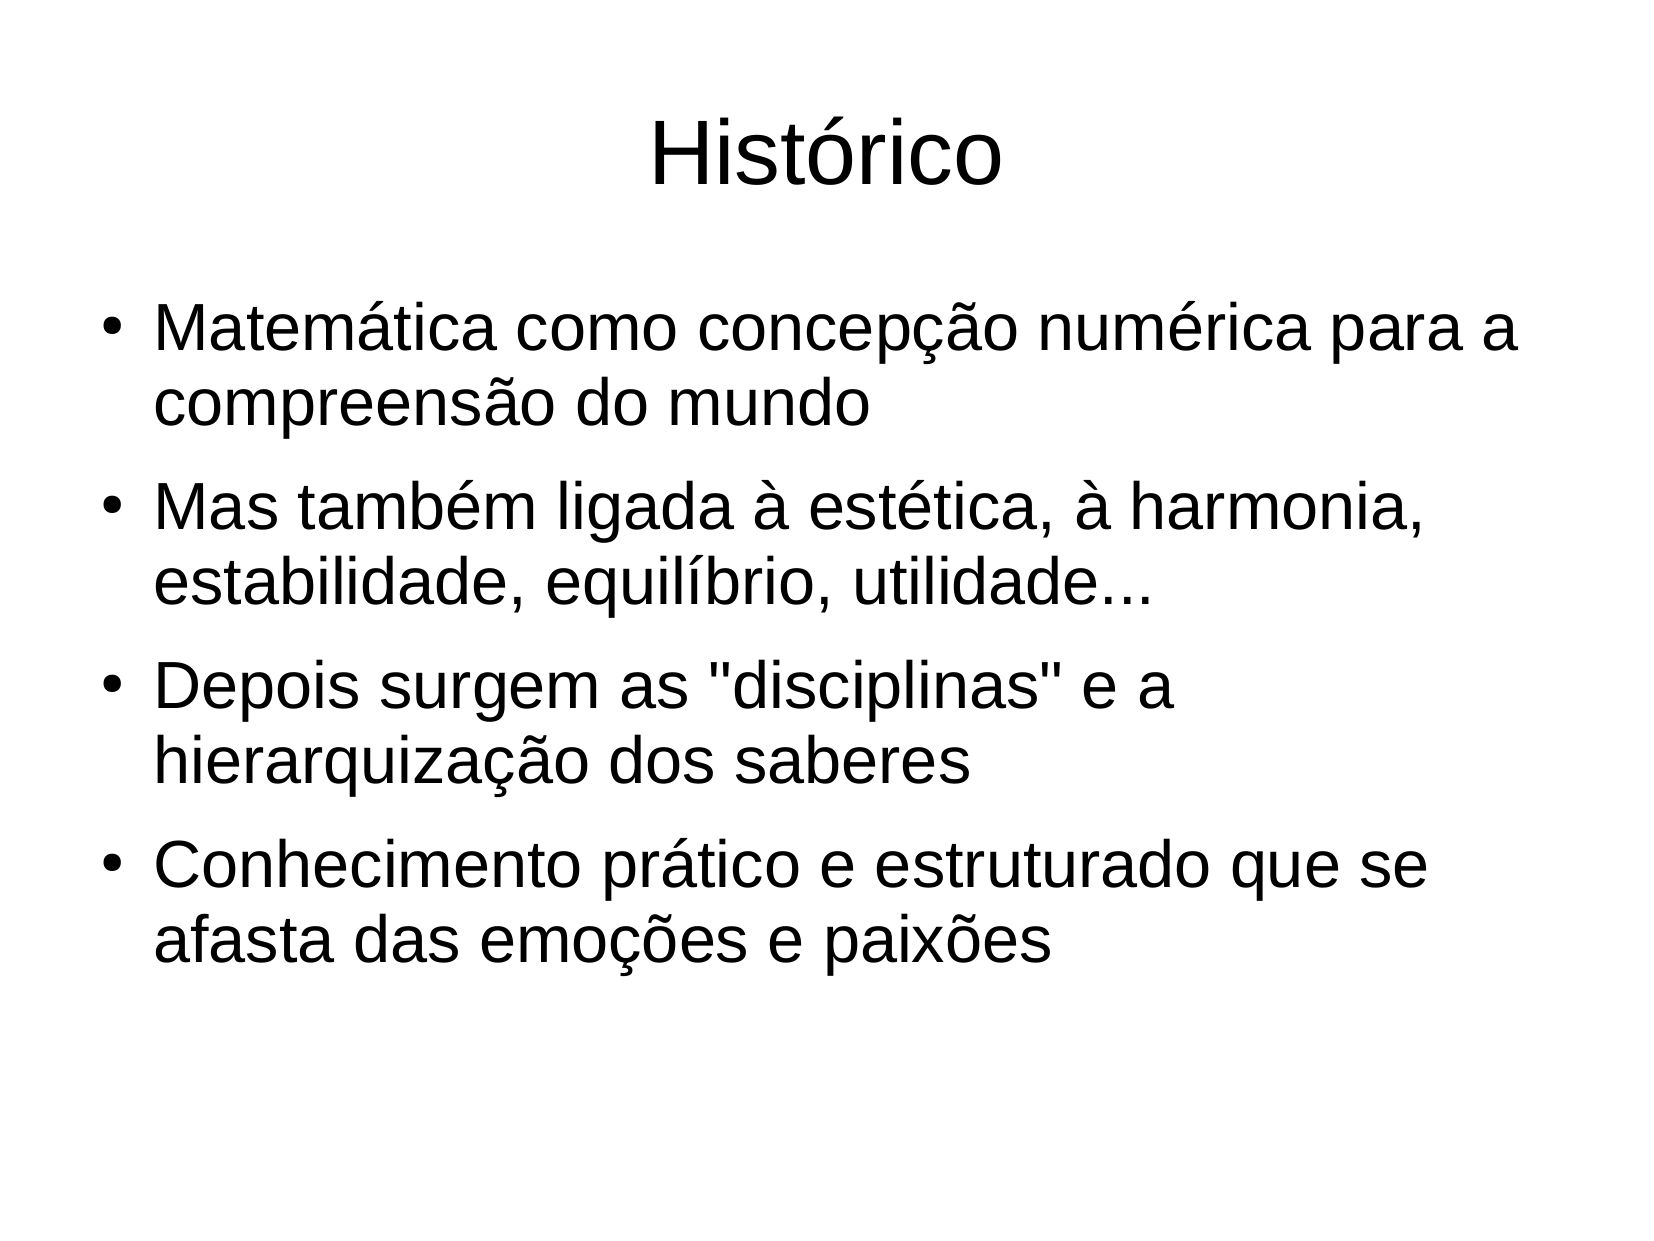

# Histórico
Matemática como concepção numérica para a compreensão do mundo
Mas também ligada à estética, à harmonia, estabilidade, equilíbrio, utilidade...
Depois surgem as "disciplinas" e a hierarquização dos saberes
Conhecimento prático e estruturado que se afasta das emoções e paixões